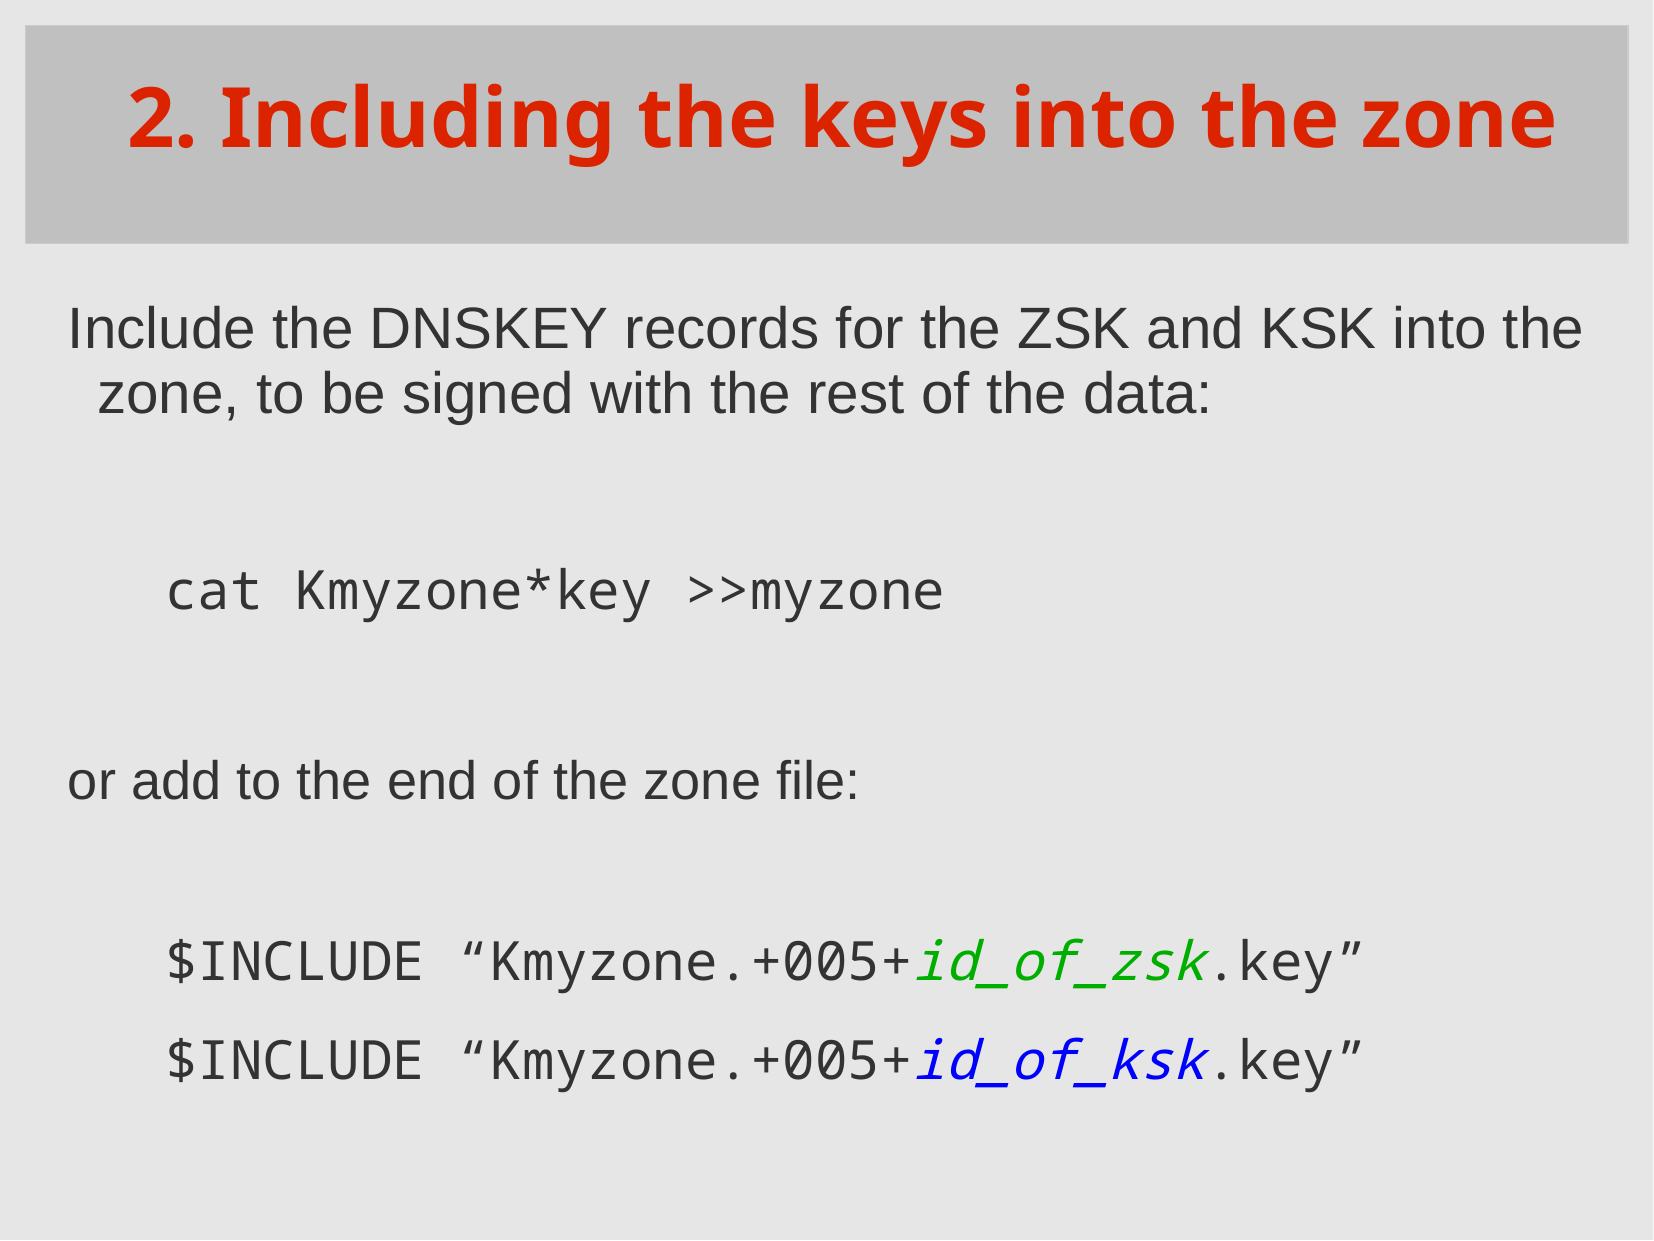

# 2. Including the keys into the zone
Include the DNSKEY records for the ZSK and KSK into the zone, to be signed with the rest of the data:
 cat Kmyzone*key >>myzone
or add to the end of the zone file:
 $INCLUDE “Kmyzone.+005+id_of_zsk.key”
 $INCLUDE “Kmyzone.+005+id_of_ksk.key”